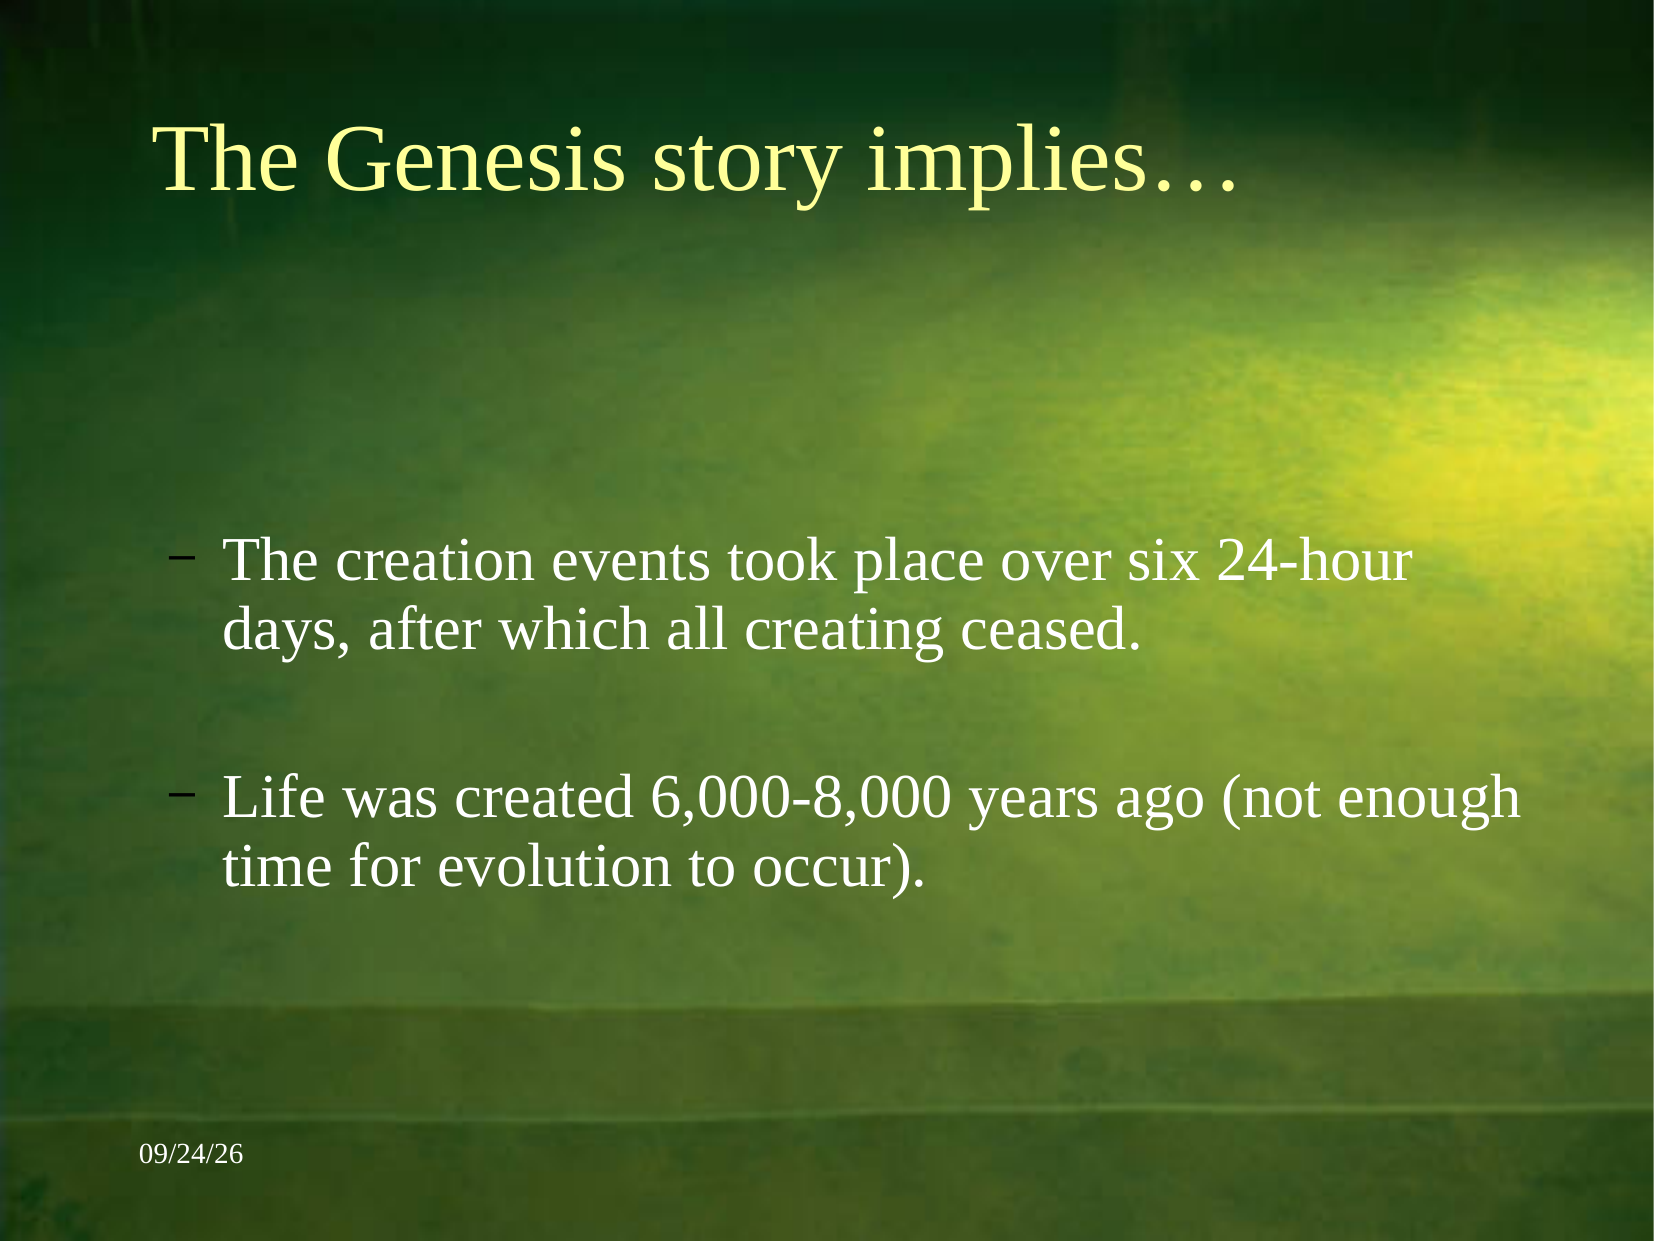

# The Genesis story implies…
The creation events took place over six 24-hour days, after which all creating ceased.
Life was created 6,000-8,000 years ago (not enough time for evolution to occur).